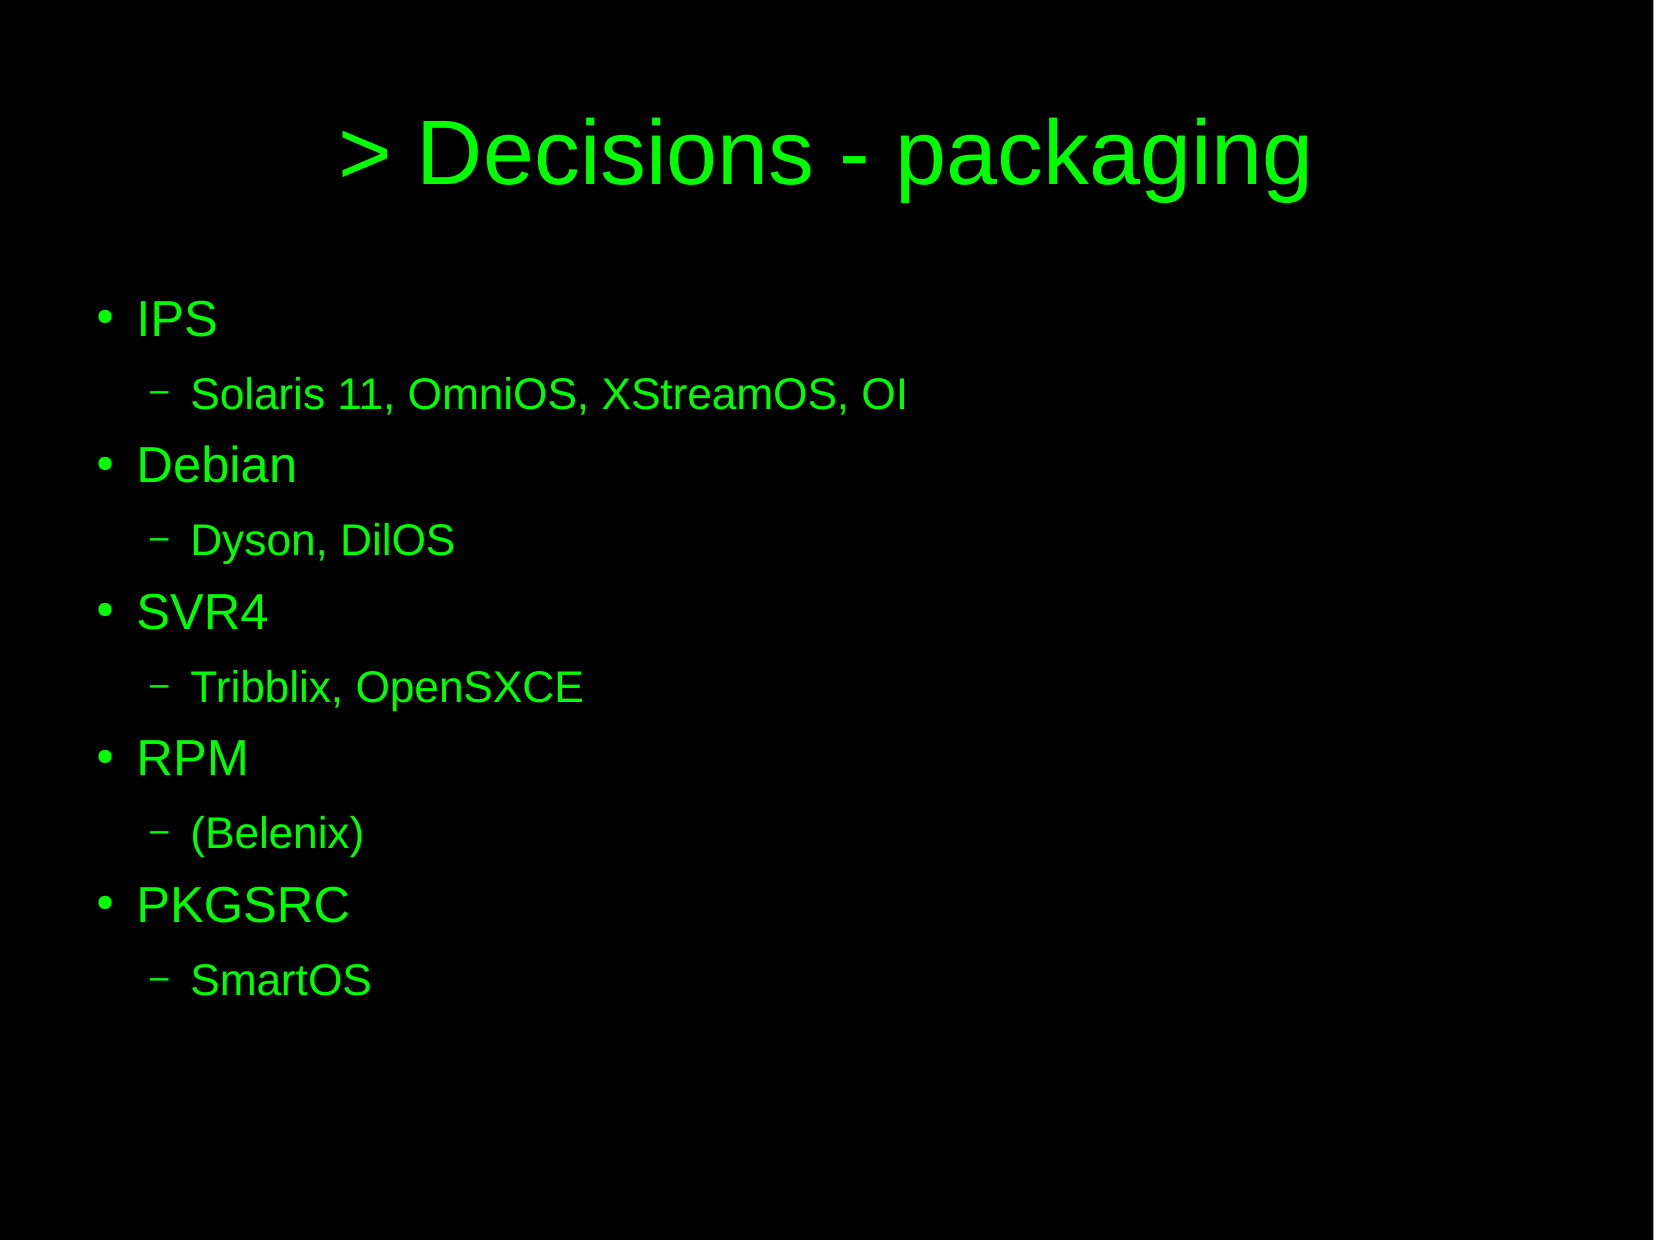

# > Decisions - packaging
IPS
Solaris 11, OmniOS, XStreamOS, OI
Debian
Dyson, DilOS
SVR4
Tribblix, OpenSXCE
RPM
(Belenix)
PKGSRC
SmartOS